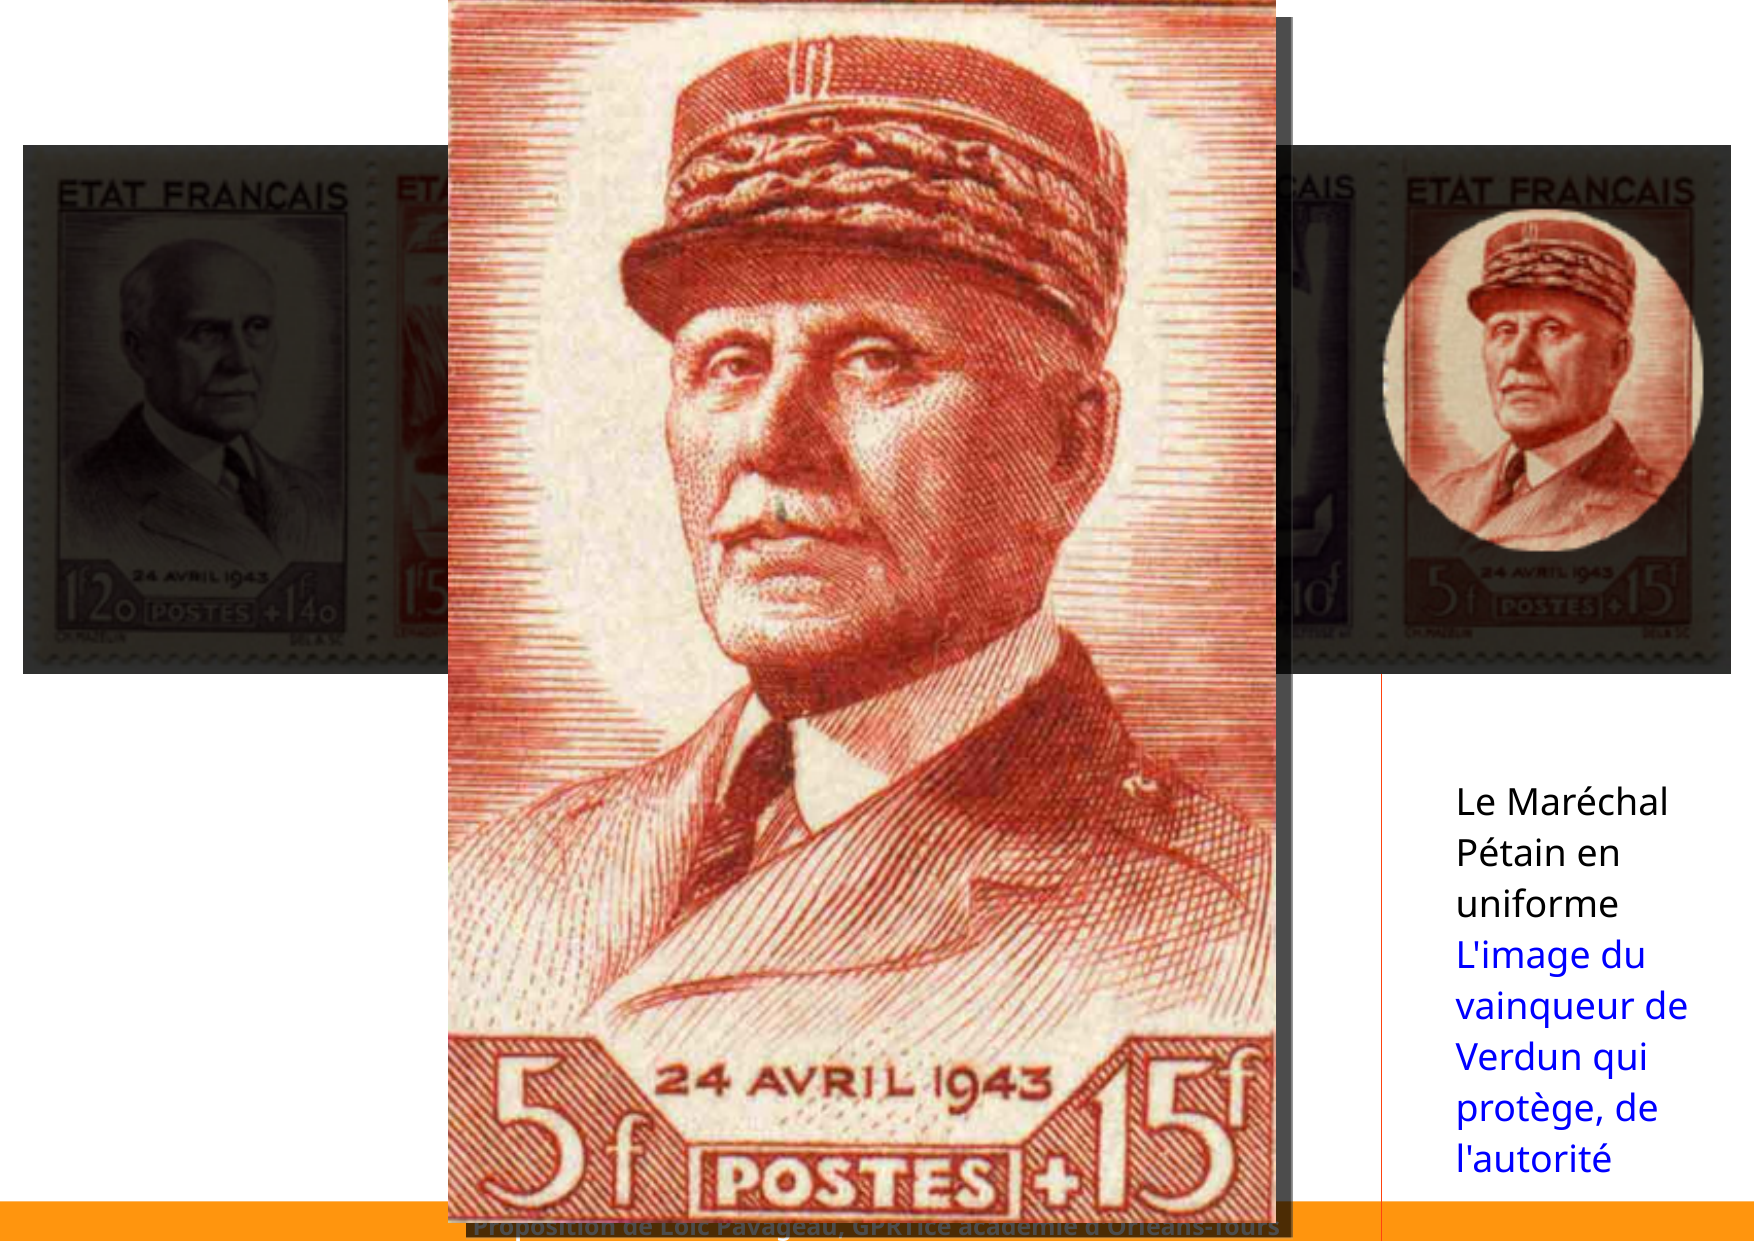

Le Maréchal Pétain en uniforme
L'image du vainqueur de Verdun qui protège, de l'autorité
Proposition de Loïc Pavageau, GPRTice académie d'Orléans-Tours